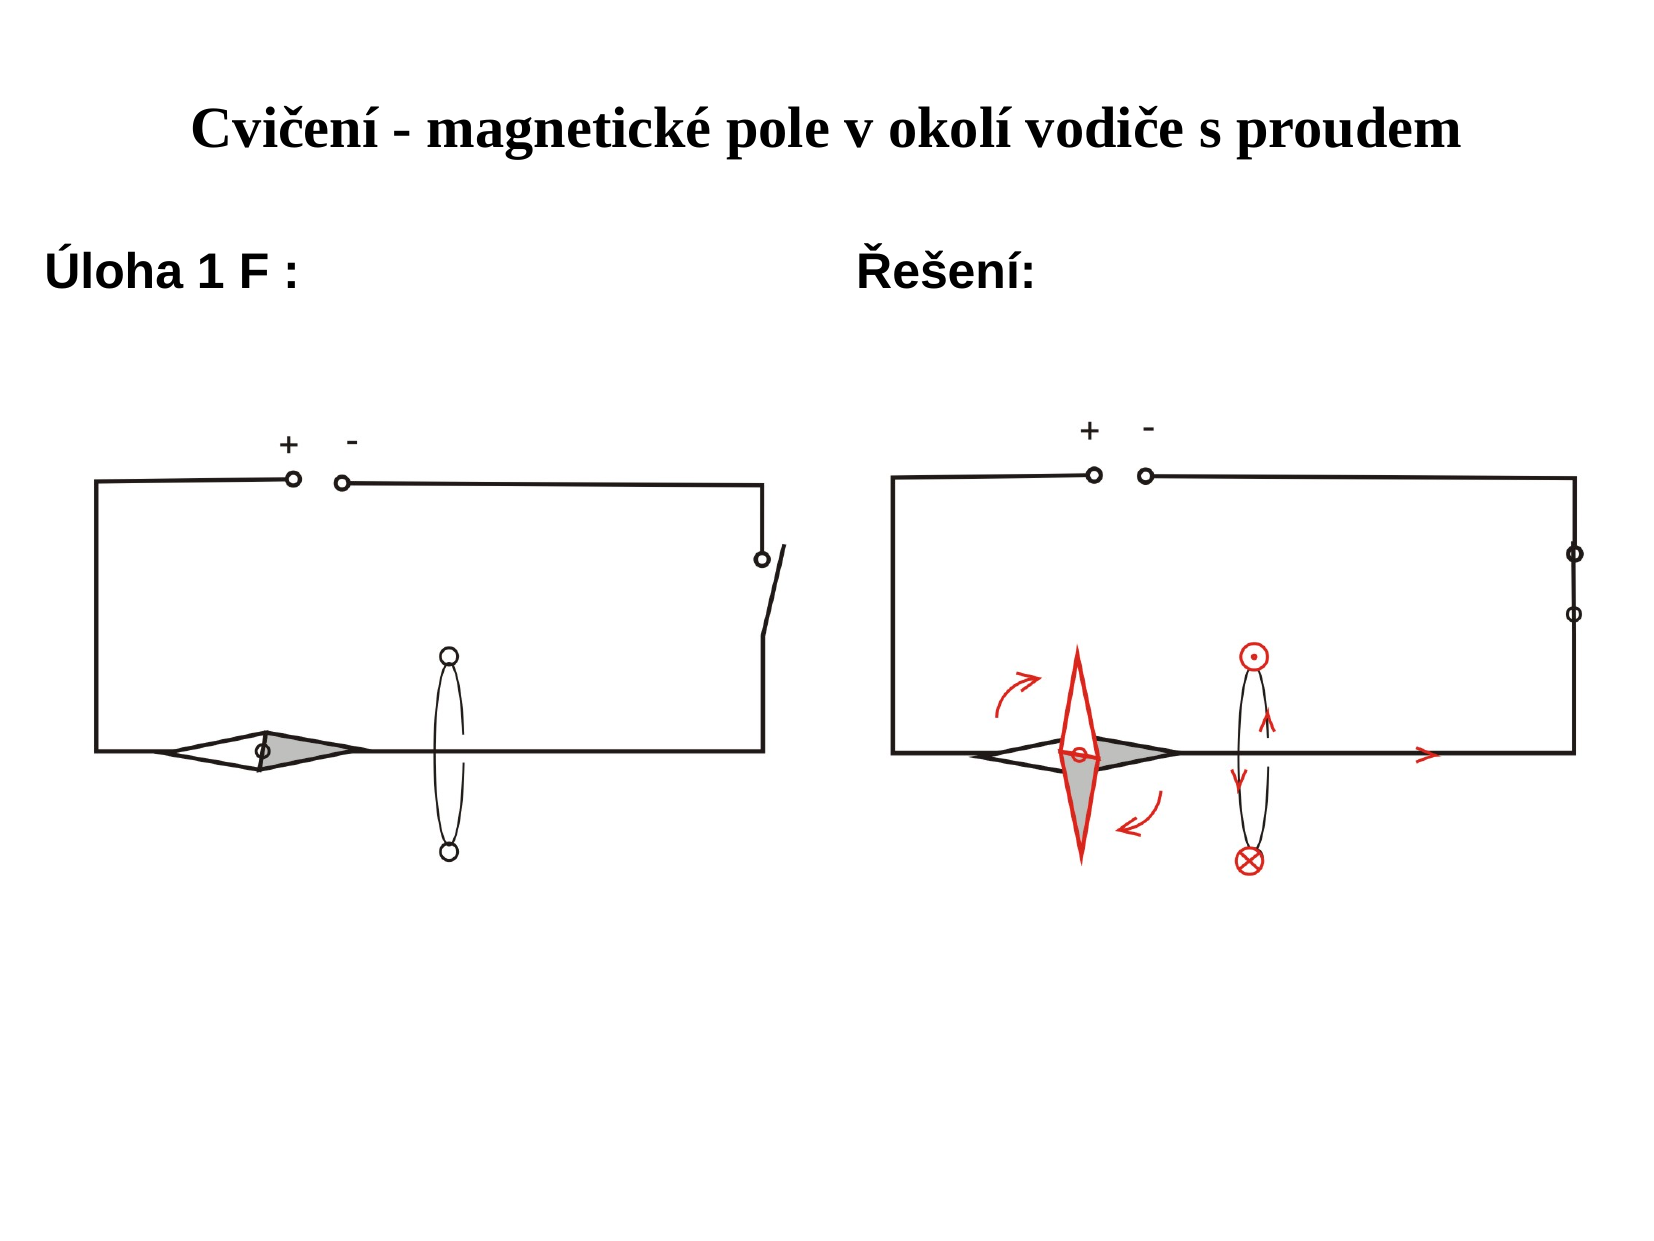

Cvičení - magnetické pole v okolí vodiče s proudem
Úloha 1 F :								Řešení: